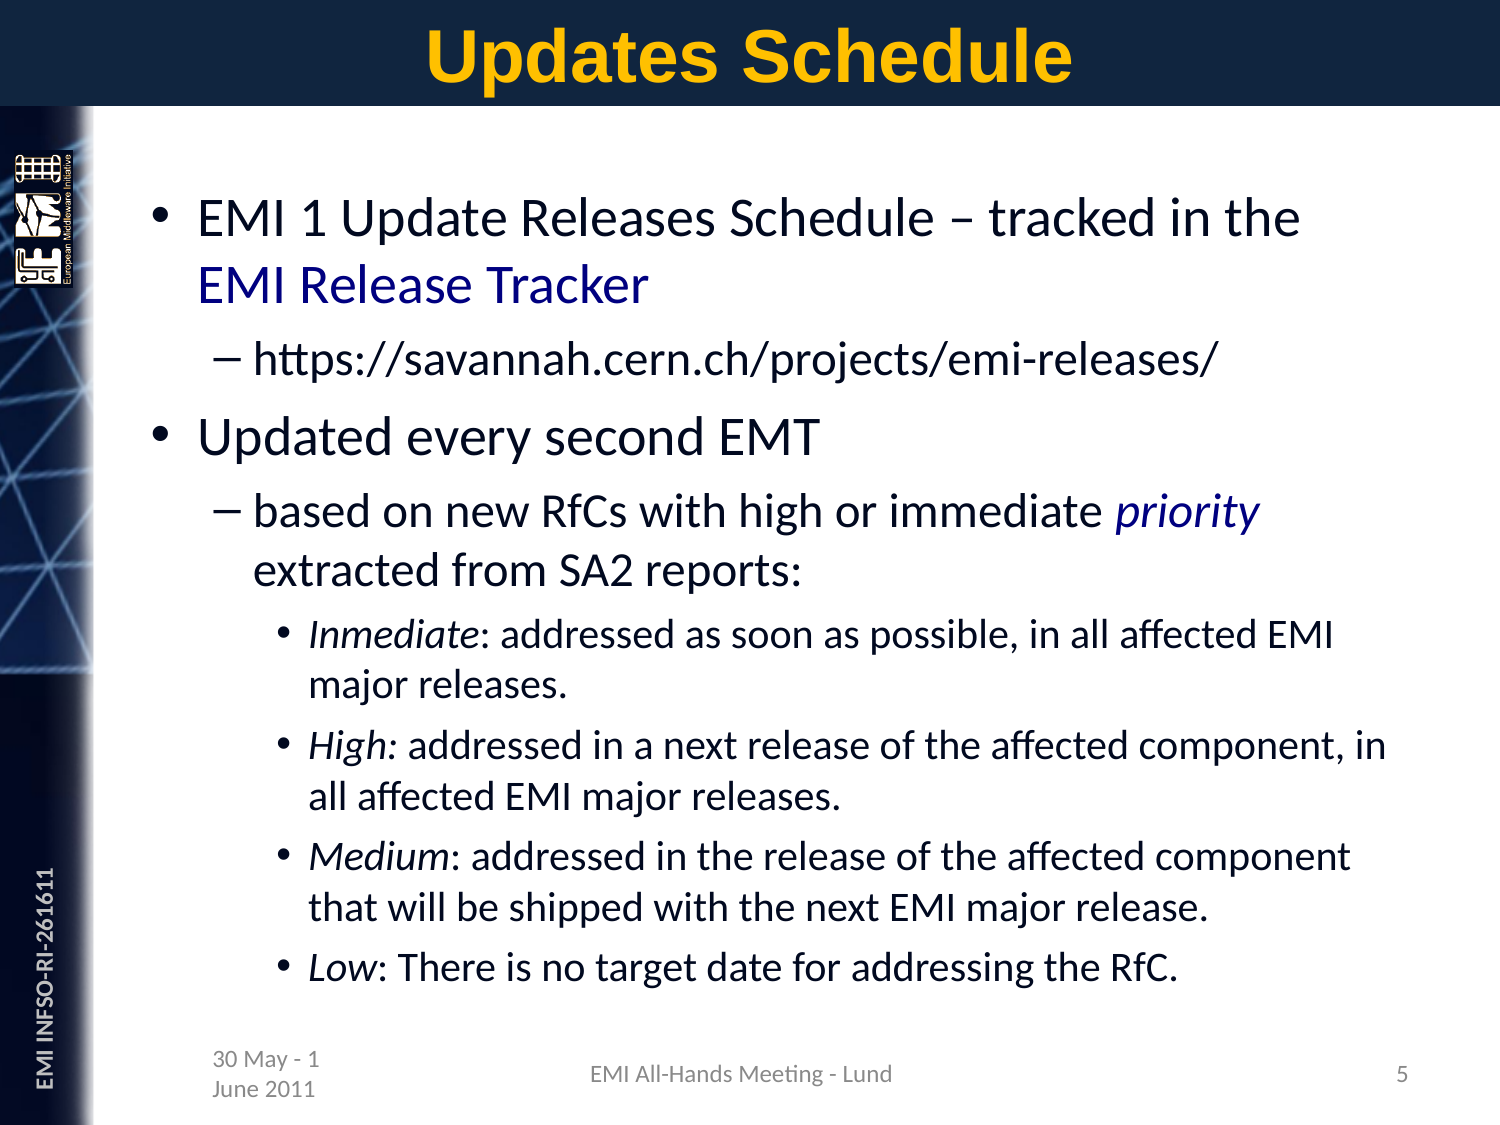

# Updates Schedule
EMI 1 Update Releases Schedule – tracked in the EMI Release Tracker
https://savannah.cern.ch/projects/emi-releases/
Updated every second EMT
based on new RfCs with high or immediate priority extracted from SA2 reports:
Inmediate: addressed as soon as possible, in all affected EMI major releases.
High: addressed in a next release of the affected component, in all affected EMI major releases.
Medium: addressed in the release of the affected component that will be shipped with the next EMI major release.
Low: There is no target date for addressing the RfC.
30 May - 1 June 2011
EMI All-Hands Meeting - Lund